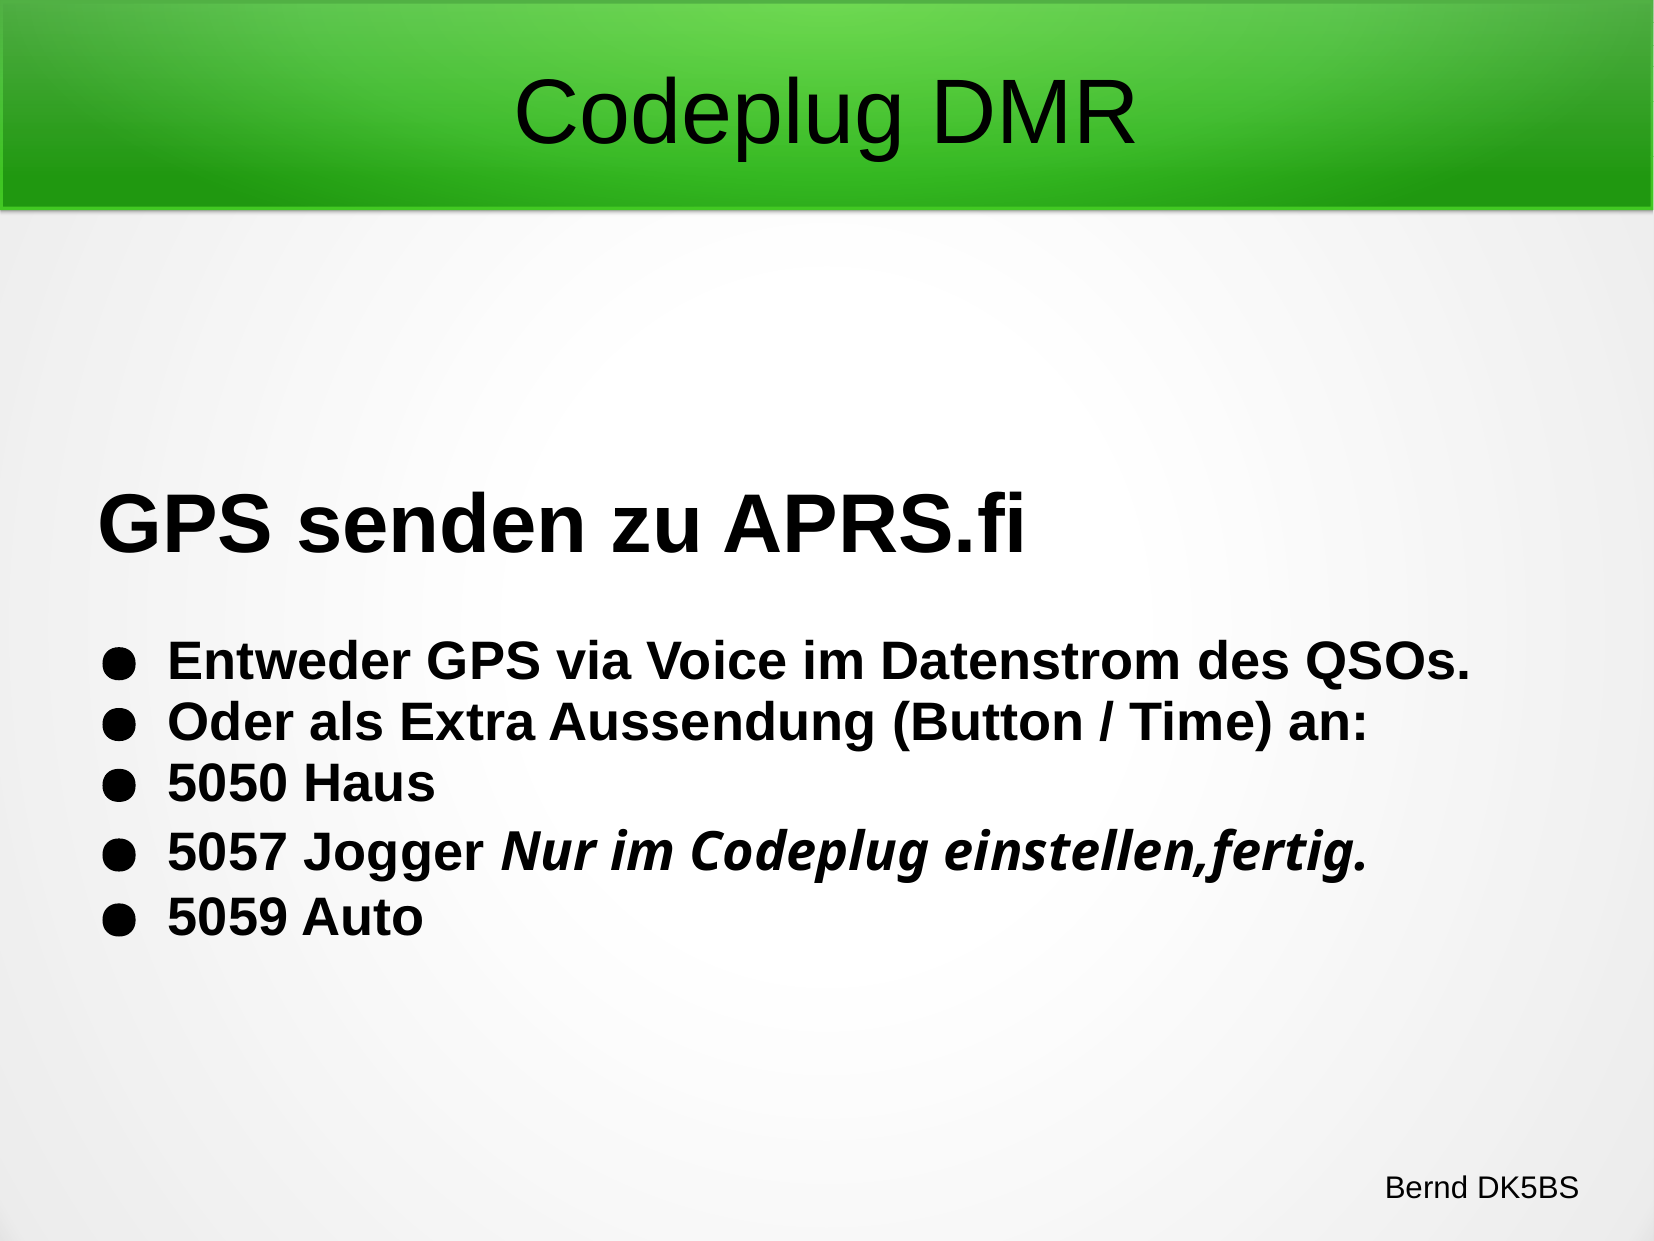

# Codeplug DMR
GPS senden zu APRS.fi
● Entweder GPS via Voice im Datenstrom des QSOs.
● Oder als Extra Aussendung (Button / Time) an:
● 5050 Haus
● 5057 Jogger Nur im Codeplug einstellen,fertig.
● 5059 Auto
Bernd DK5BS